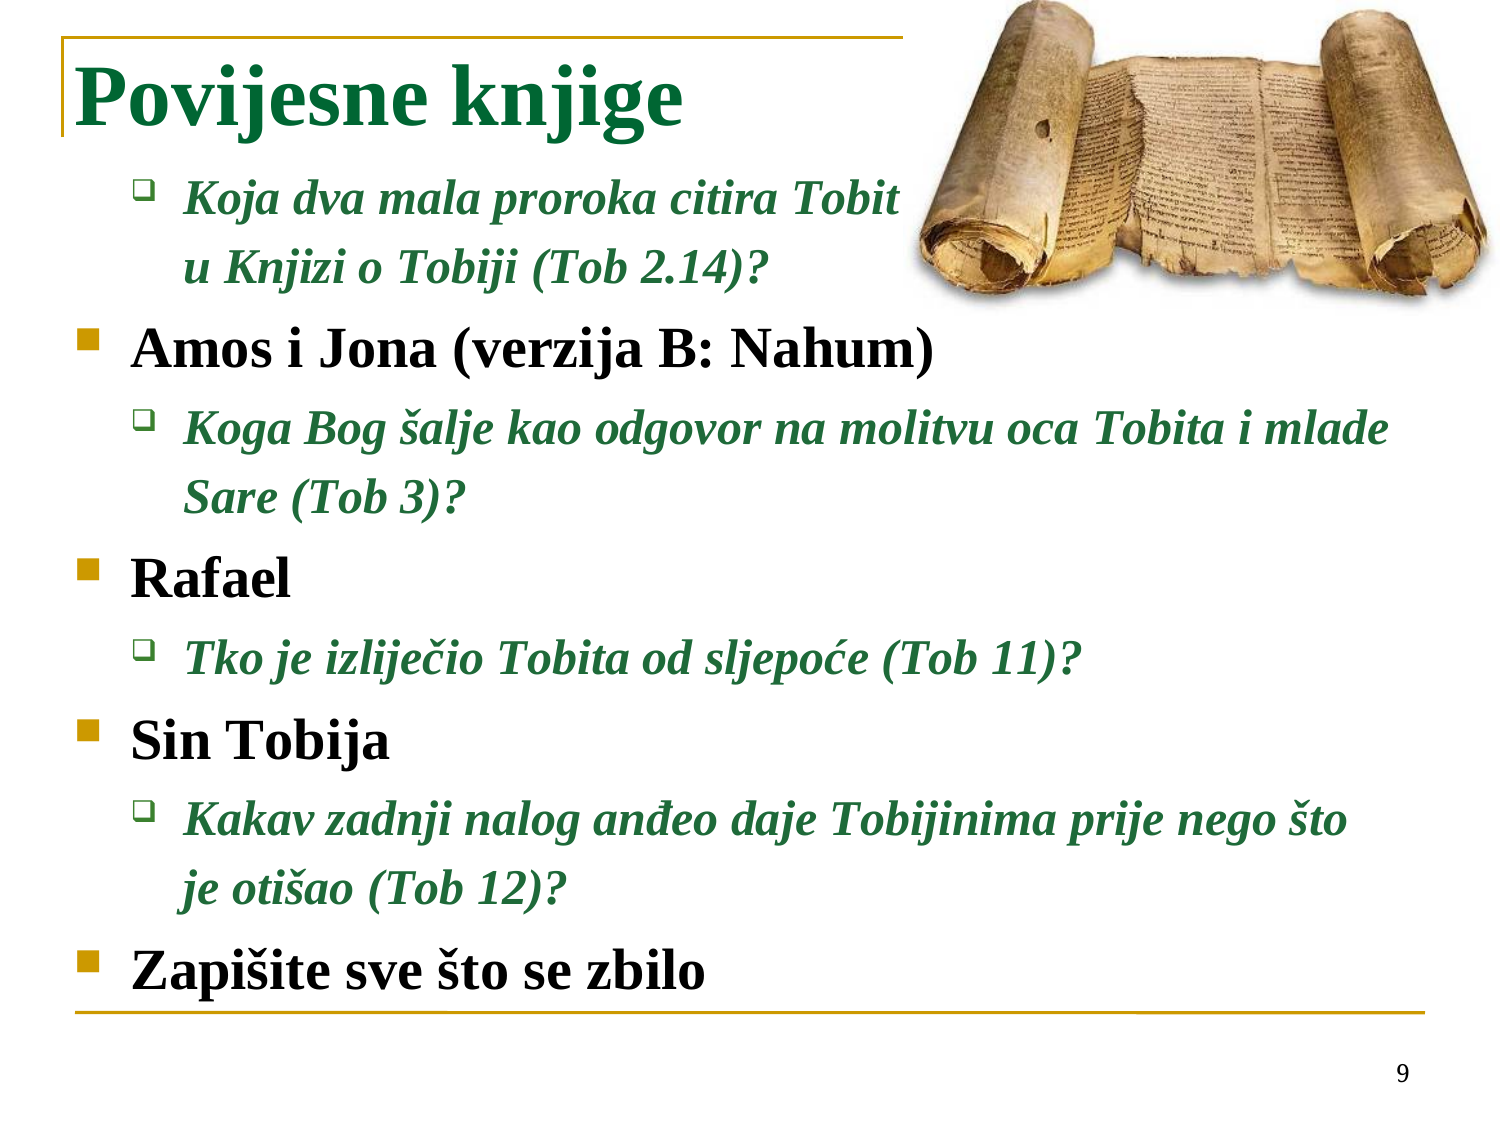

Povijesne knjige
Koja dva mala proroka citira Tobit
u Knjizi o Tobiji (Tob 2.14)?
Amos i Jona (verzija B: Nahum)
Koga Bog šalje kao odgovor na molitvu oca Tobita i mlade Sare (Tob 3)?
Rafael
Tko je izliječio Tobita od sljepoće (Tob 11)?
Sin Tobija
Kakav zadnji nalog anđeo daje Tobijinima prije nego što je otišao (Tob 12)?
Zapišite sve što se zbilo